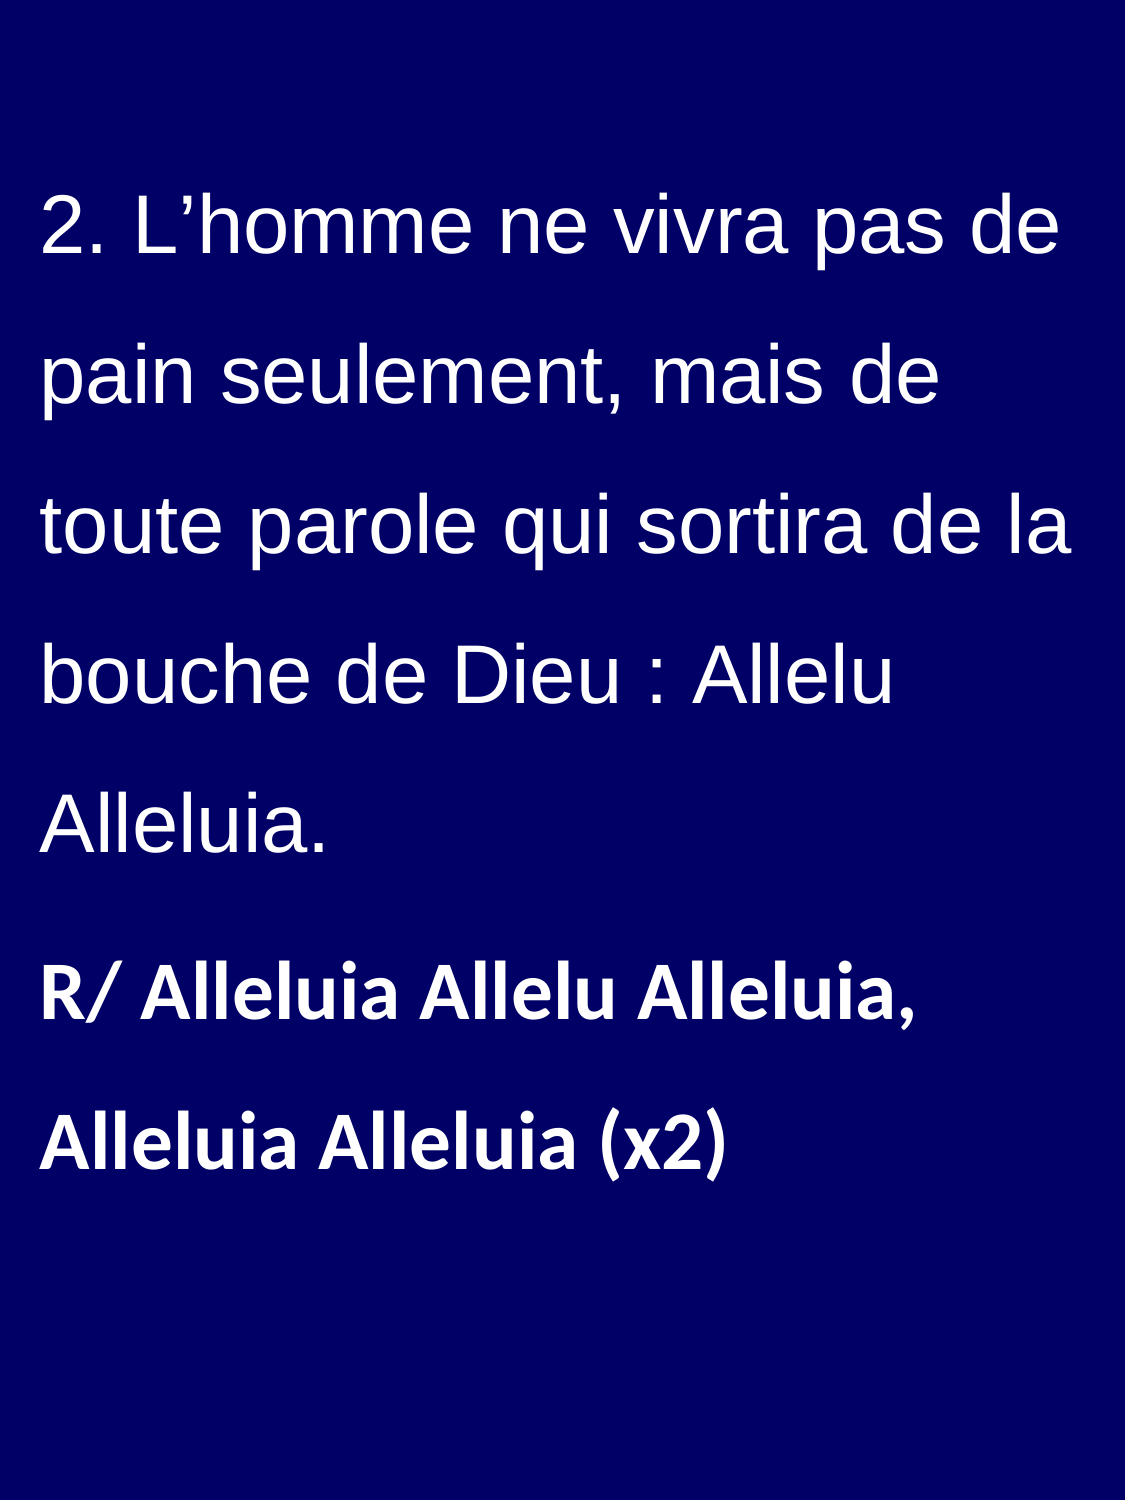

2. L’homme ne vivra pas de pain seulement, mais de toute parole qui sortira de la bouche de Dieu : Allelu Alleluia.
R/ Alleluia Allelu Alleluia, Alleluia Alleluia (x2)